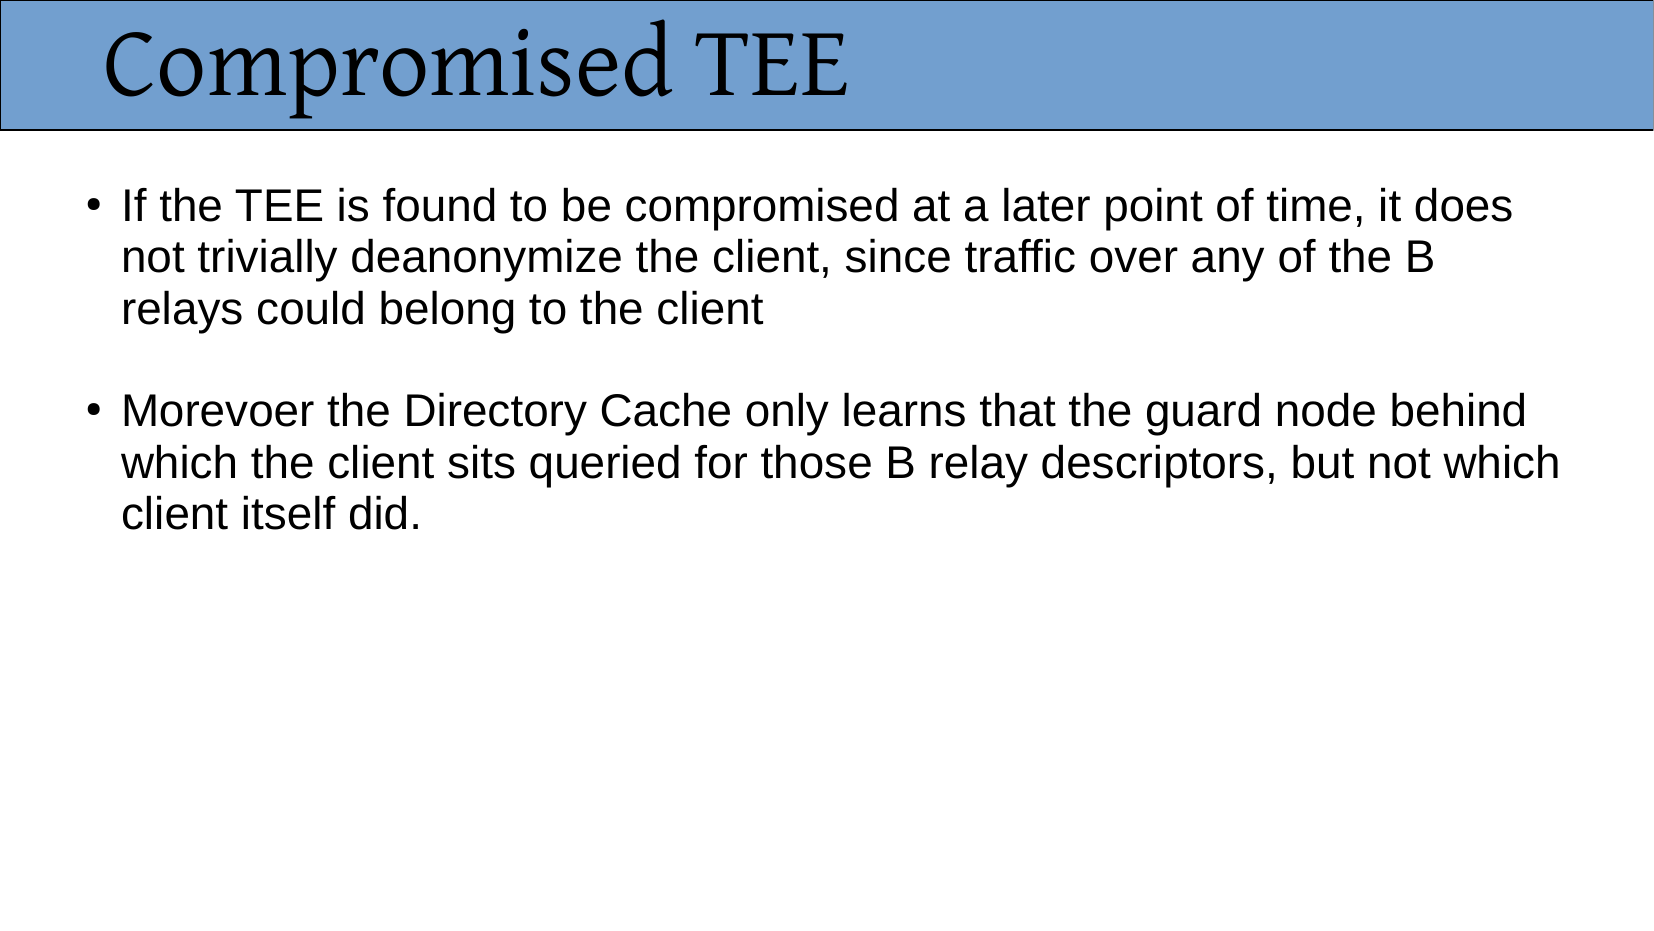

Compromised TEE
If the TEE is found to be compromised at a later point of time, it does not trivially deanonymize the client, since traffic over any of the B relays could belong to the client
Morevoer the Directory Cache only learns that the guard node behind which the client sits queried for those B relay descriptors, but not which client itself did.